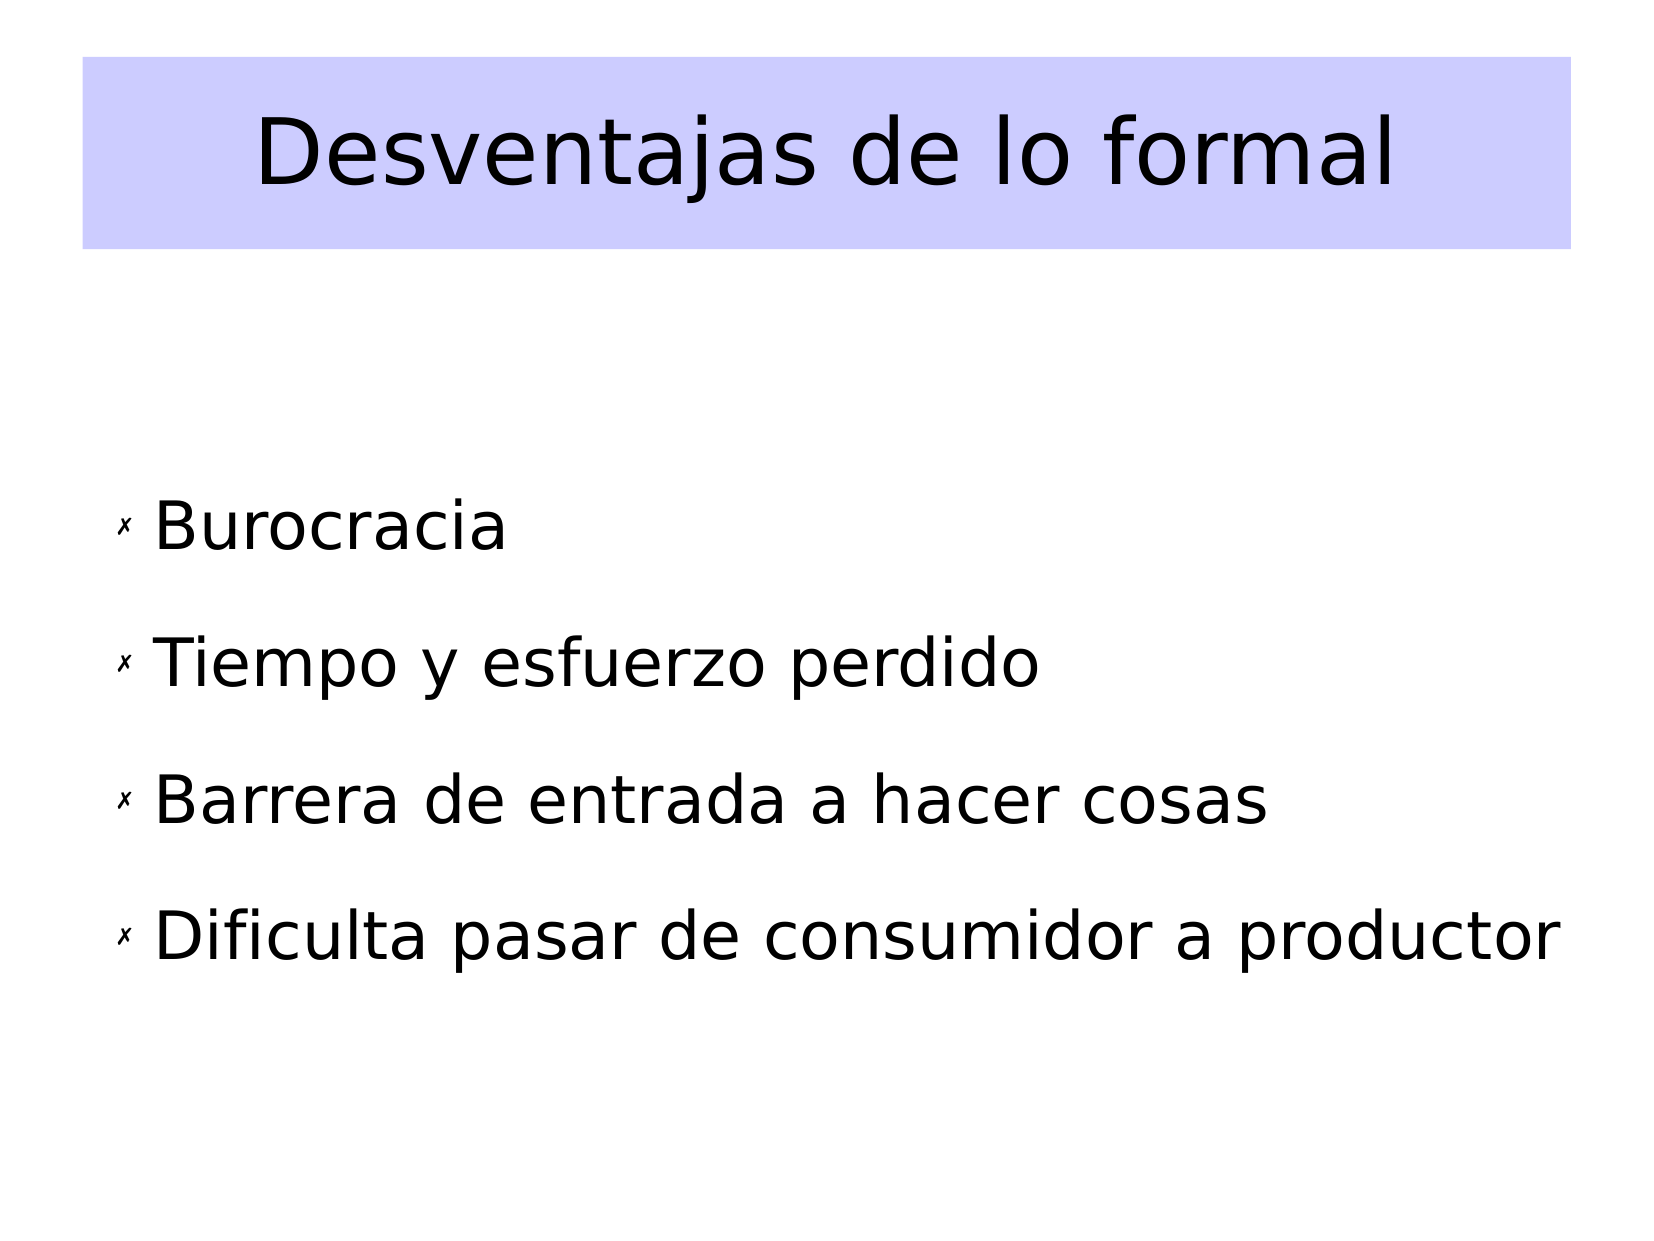

Desventajas de lo formal
# Burocracia
Tiempo y esfuerzo perdido
Barrera de entrada a hacer cosas
Dificulta pasar de consumidor a productor